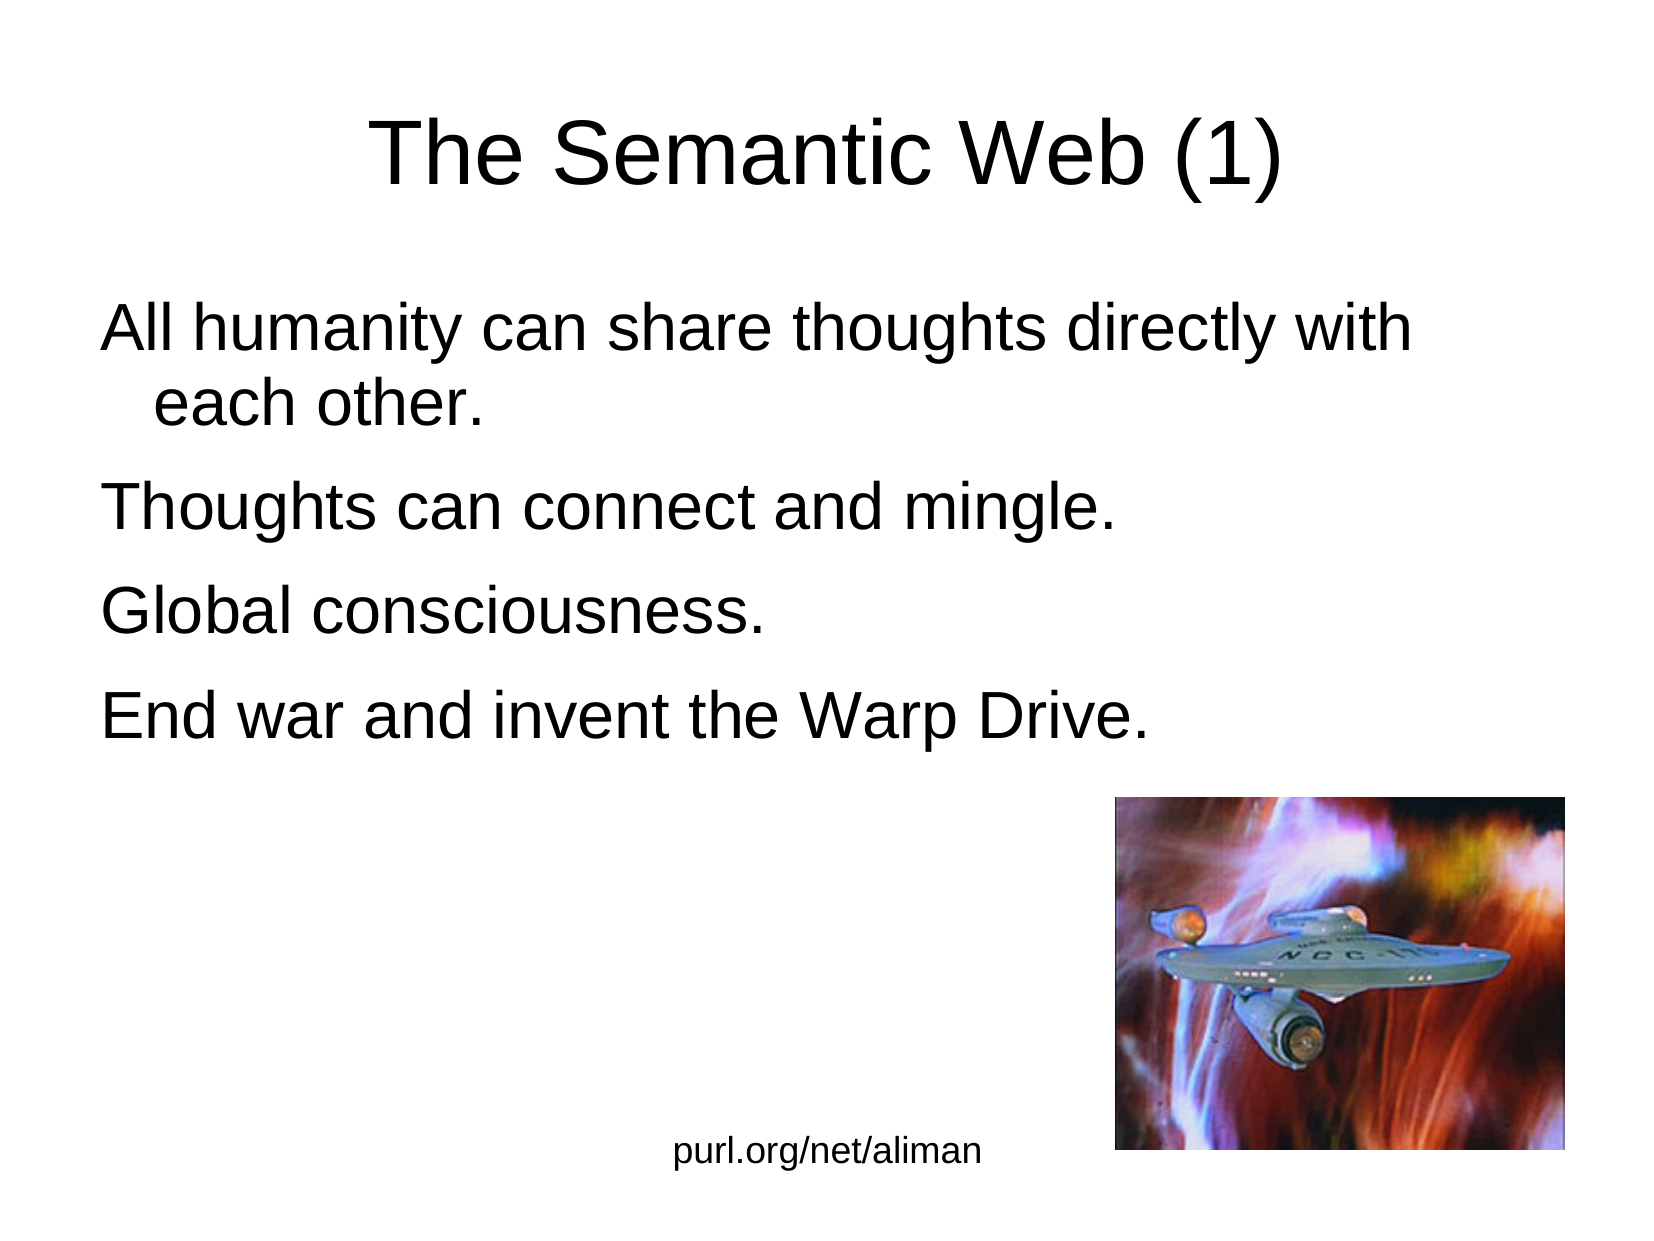

# The Semantic Web (1)
All humanity can share thoughts directly with each other.
Thoughts can connect and mingle.
Global consciousness.
End war and invent the Warp Drive.